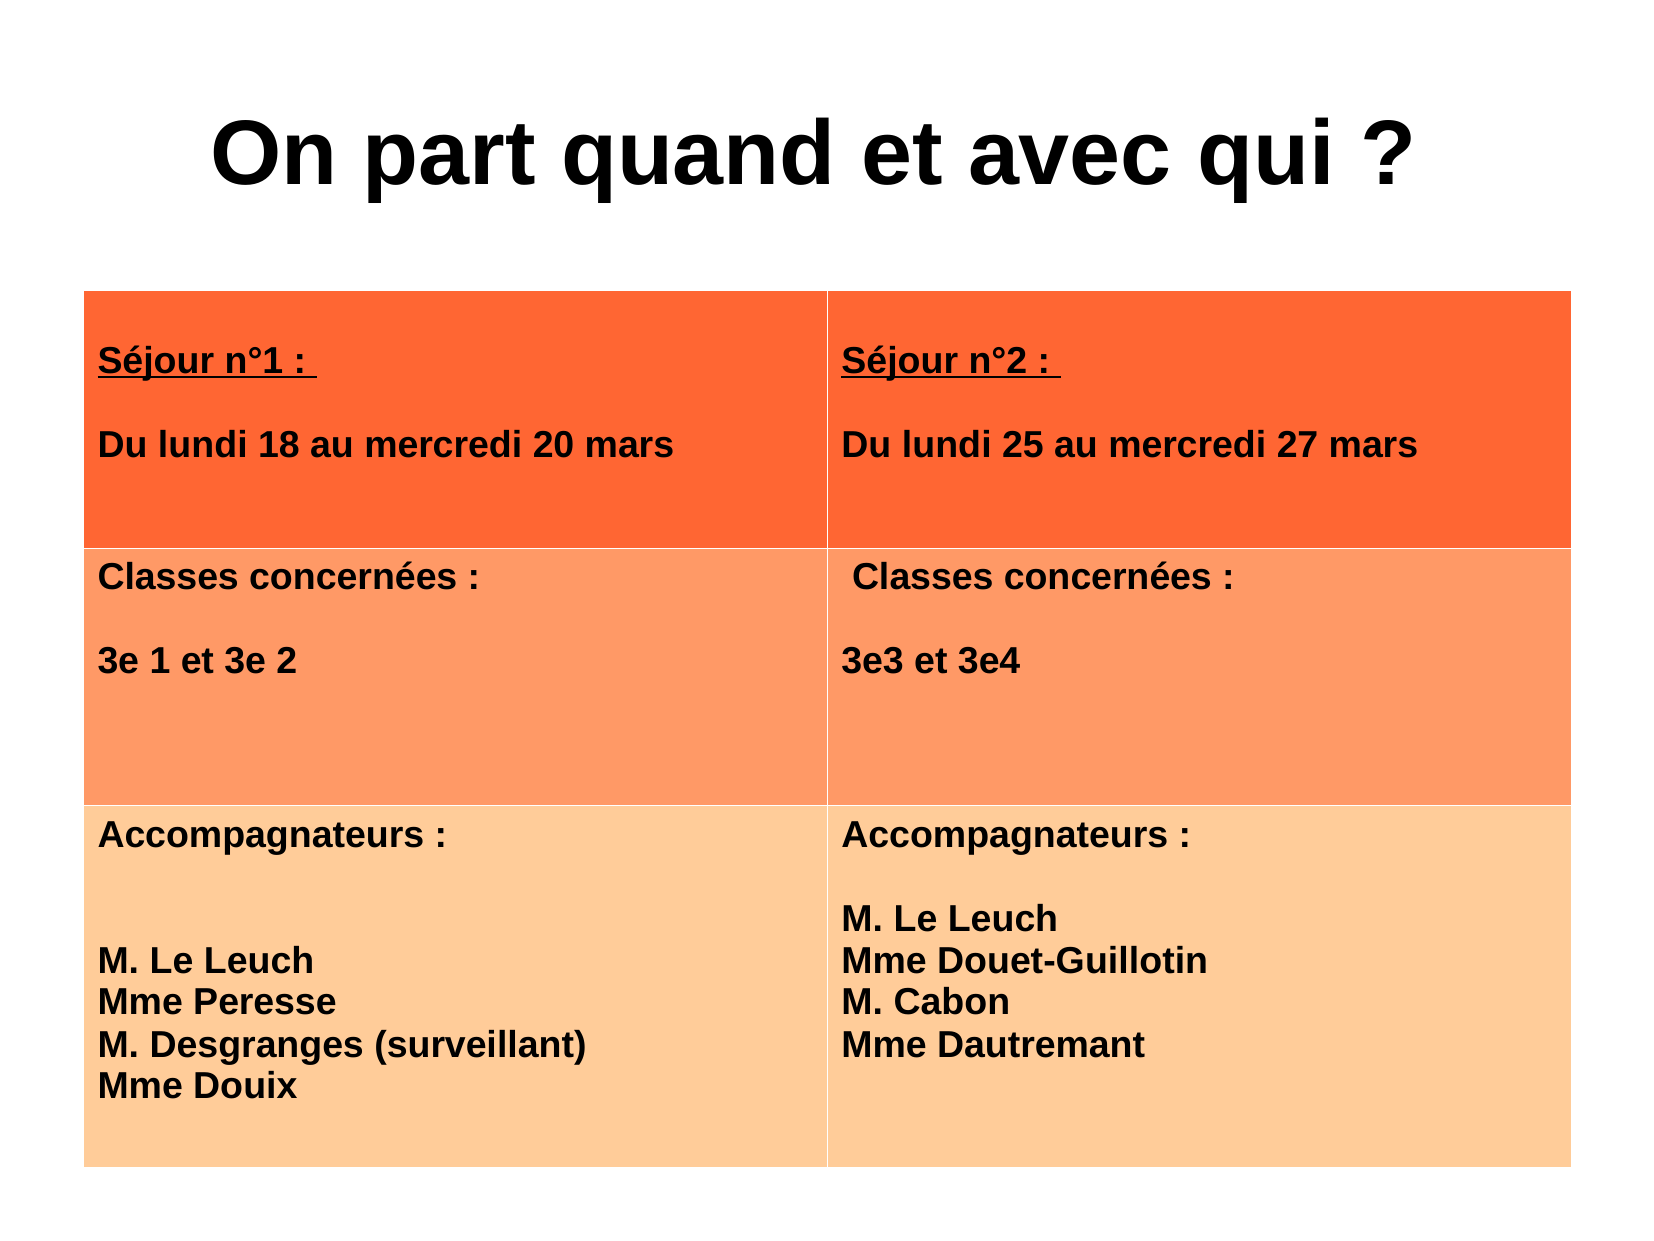

# On part quand et avec qui ?
| Séjour n°1 : Du lundi 18 au mercredi 20 mars | Séjour n°2 : Du lundi 25 au mercredi 27 mars |
| --- | --- |
| Classes concernées : 3e 1 et 3e 2 | Classes concernées : 3e3 et 3e4 |
| Accompagnateurs : M. Le Leuch Mme Peresse M. Desgranges (surveillant) Mme Douix | Accompagnateurs : M. Le Leuch Mme Douet-Guillotin M. Cabon Mme Dautremant |